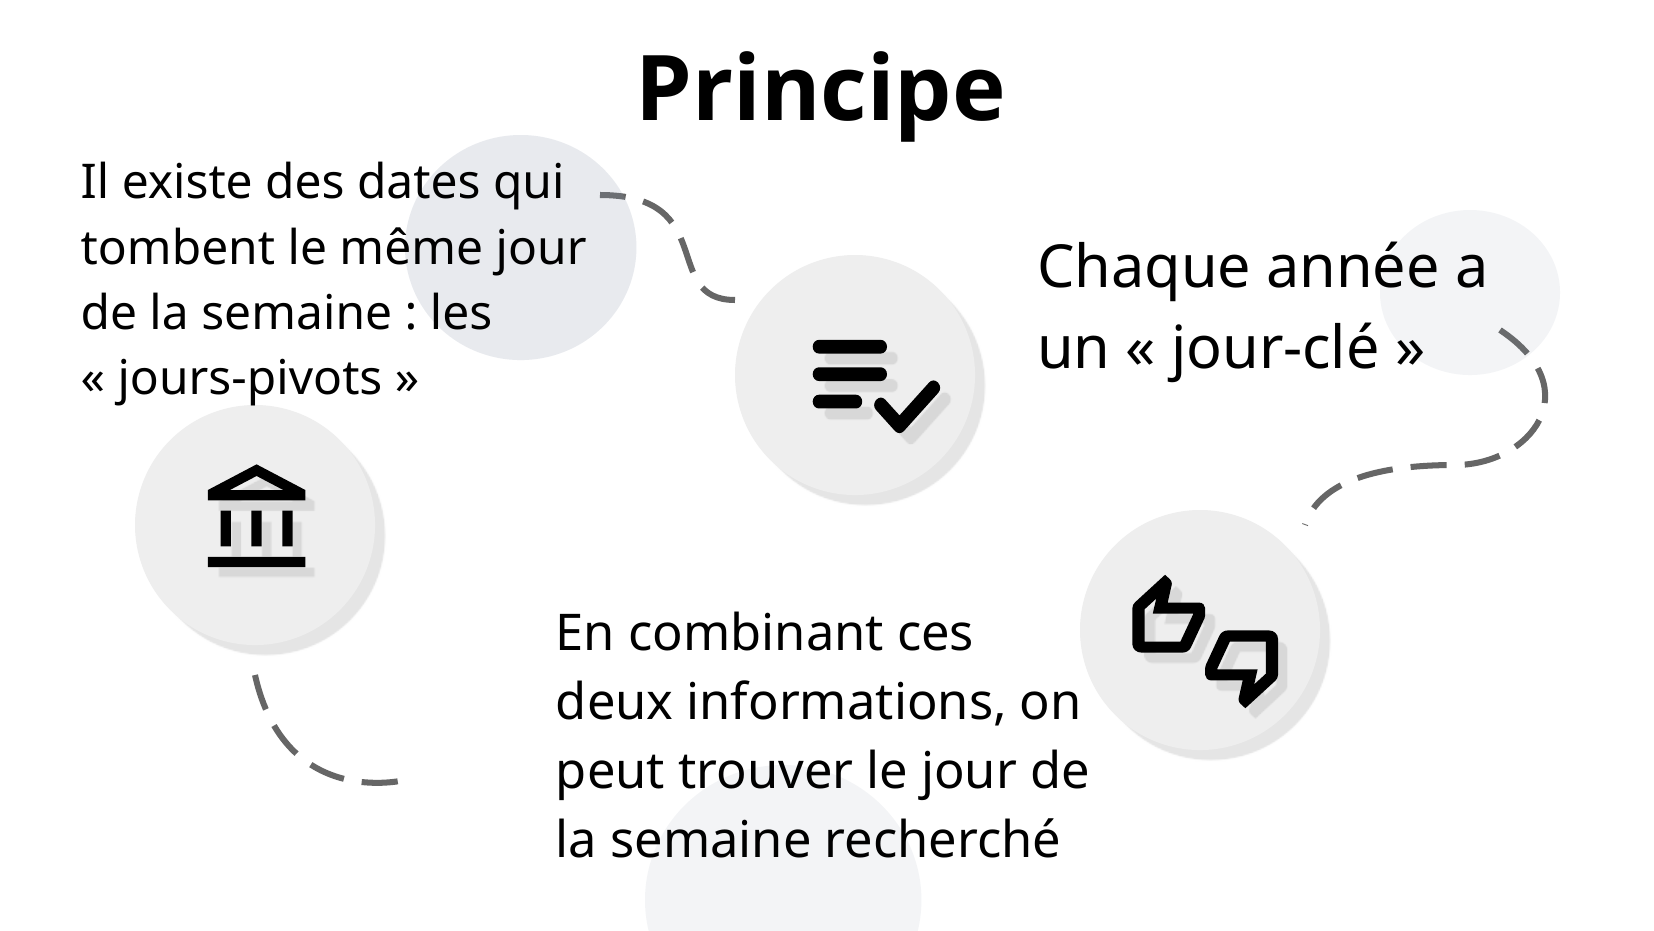

# Principe
Il existe des dates qui tombent le même jour de la semaine : les « jours-pivots »
Chaque année a un « jour-clé »
En combinant ces deux informations, on peut trouver le jour de la semaine recherché